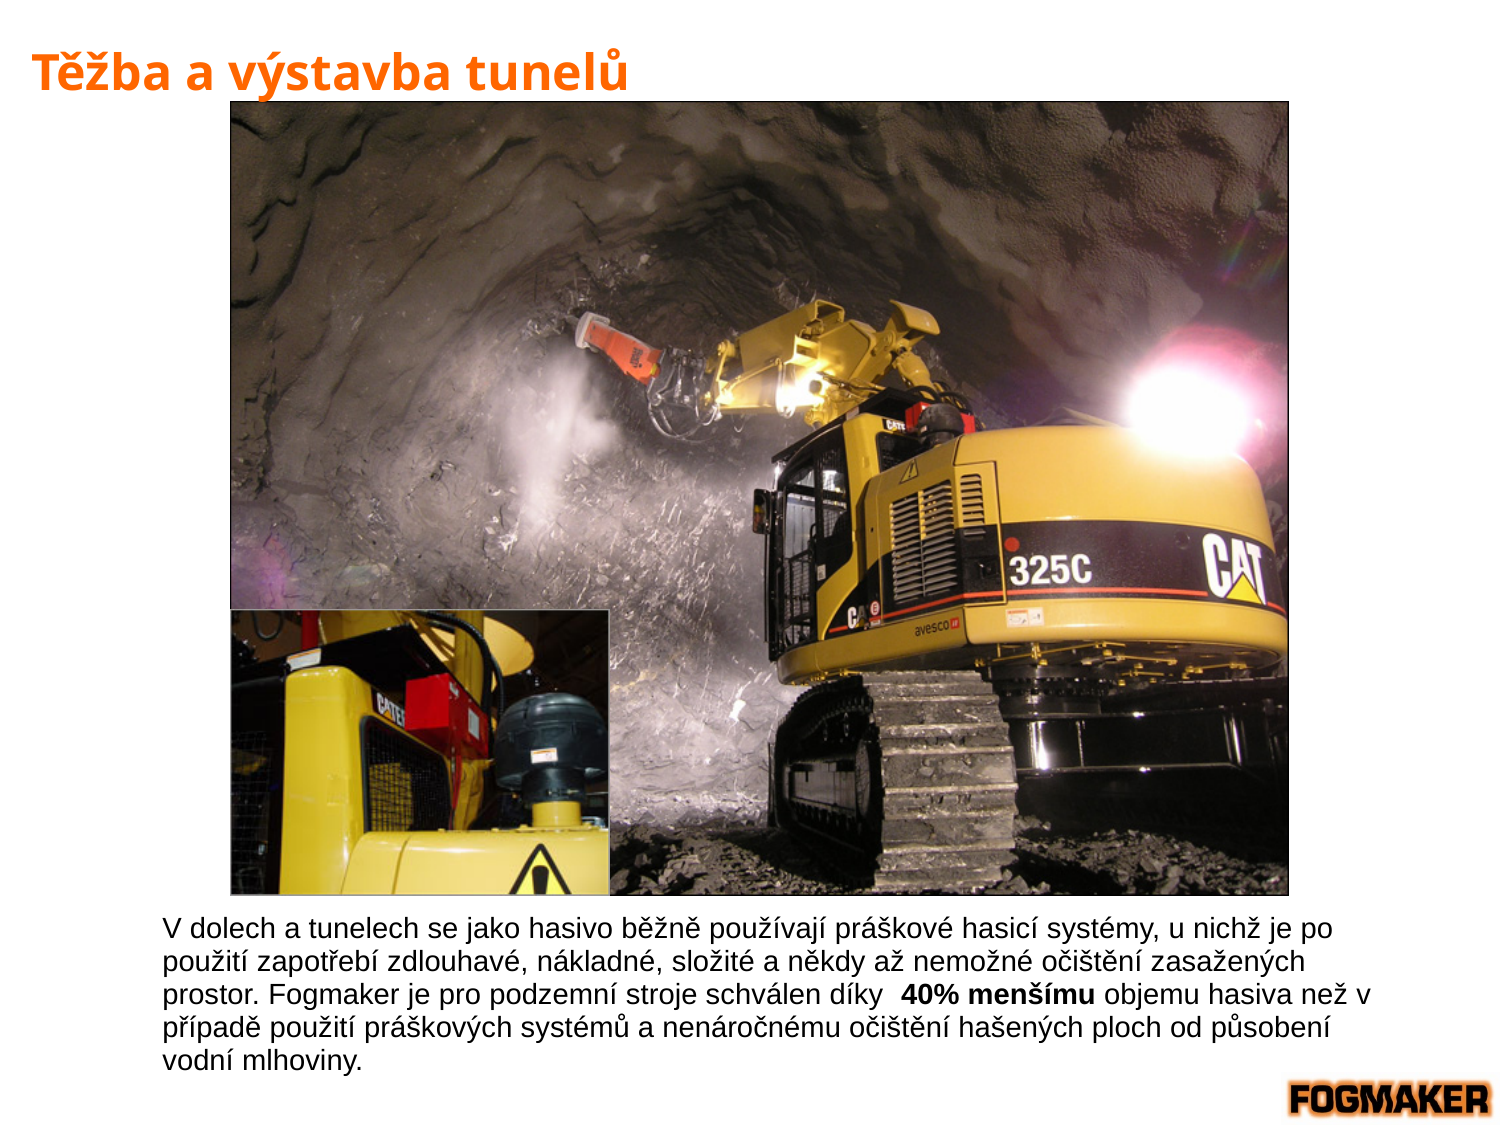

Těžba a výstavba tunelů
V dolech a tunelech se jako hasivo běžně používají práškové hasicí systémy, u nichž je po použití zapotřebí zdlouhavé, nákladné, složité a někdy až nemožné očištění zasažených prostor. Fogmaker je pro podzemní stroje schválen díky 40% menšímu objemu hasiva než v případě použití práškových systémů a nenáročnému očištění hašených ploch od působení vodní mlhoviny.